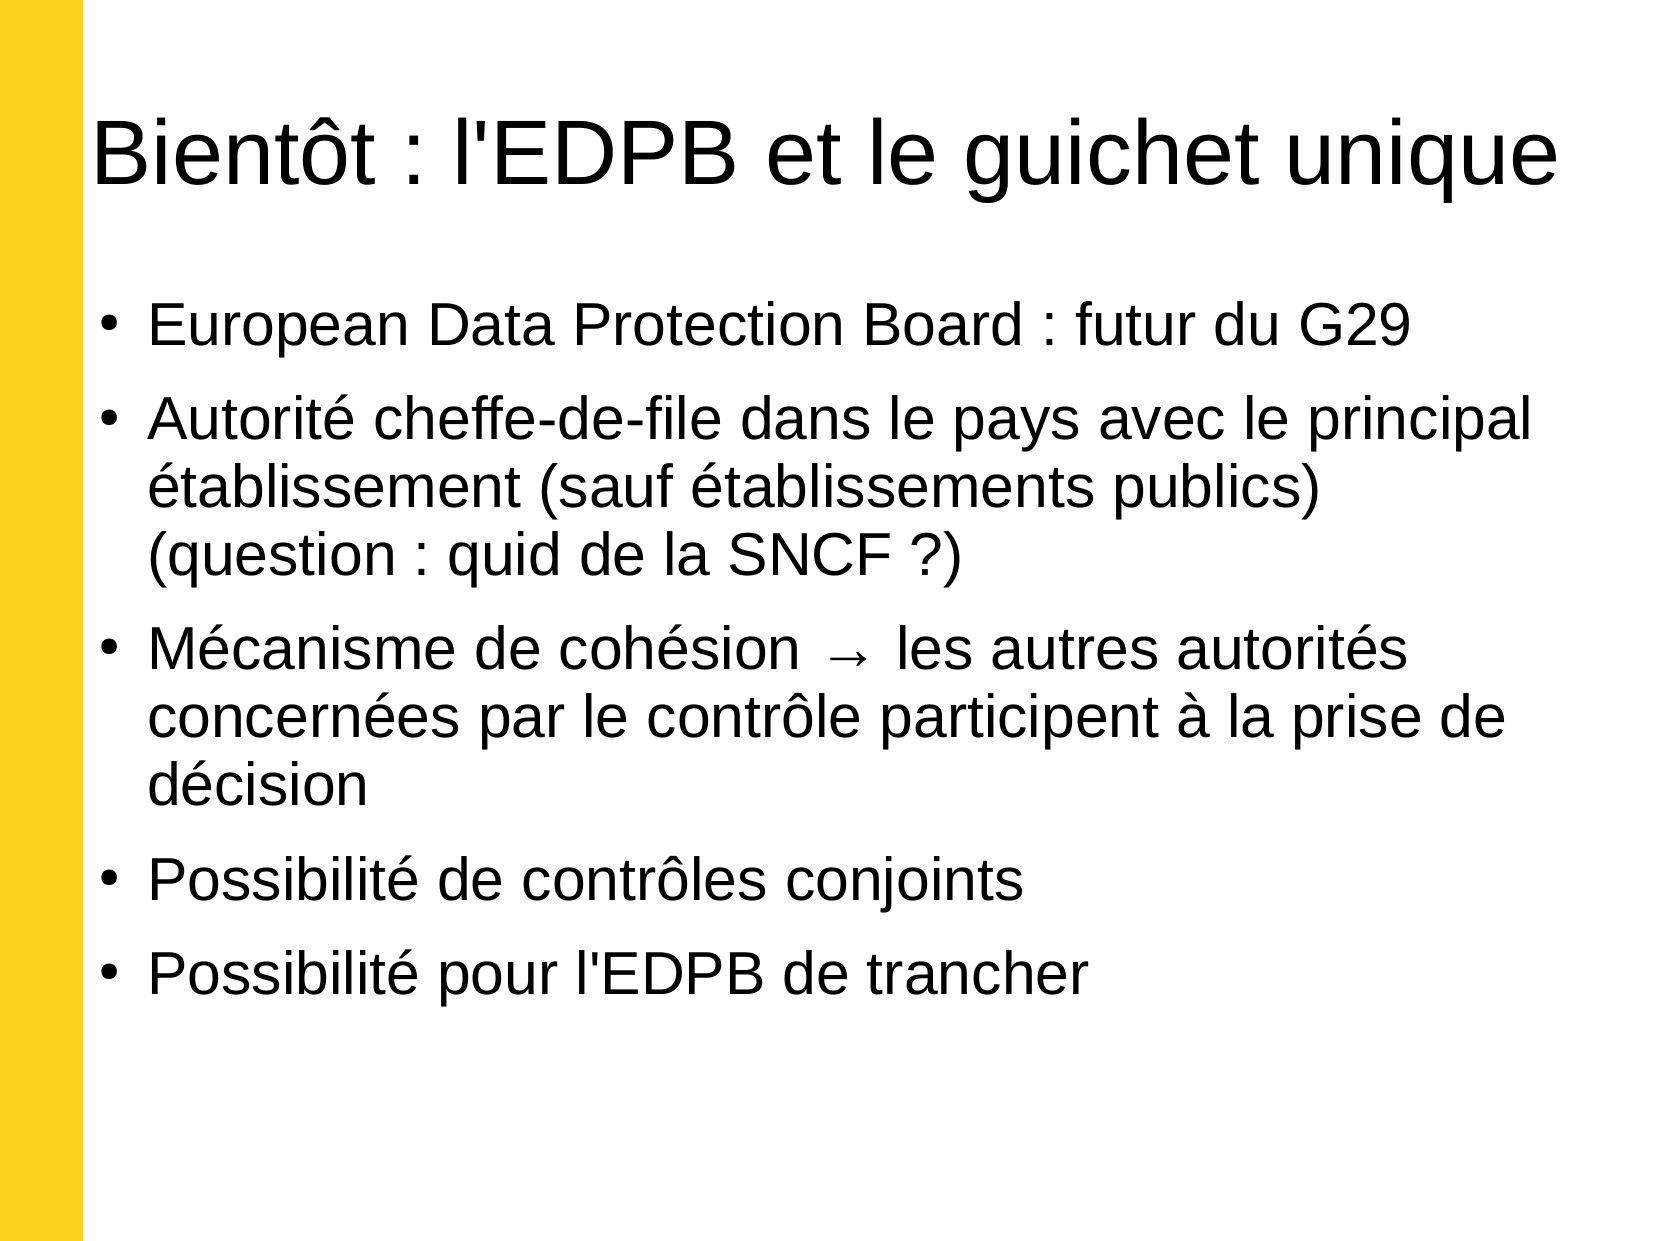

# Bientôt : l'EDPB et le guichet unique
European Data Protection Board : futur du G29
Autorité cheffe-de-file dans le pays avec le principal établissement (sauf établissements publics) (question : quid de la SNCF ?)
Mécanisme de cohésion → les autres autorités concernées par le contrôle participent à la prise de décision
Possibilité de contrôles conjoints
Possibilité pour l'EDPB de trancher